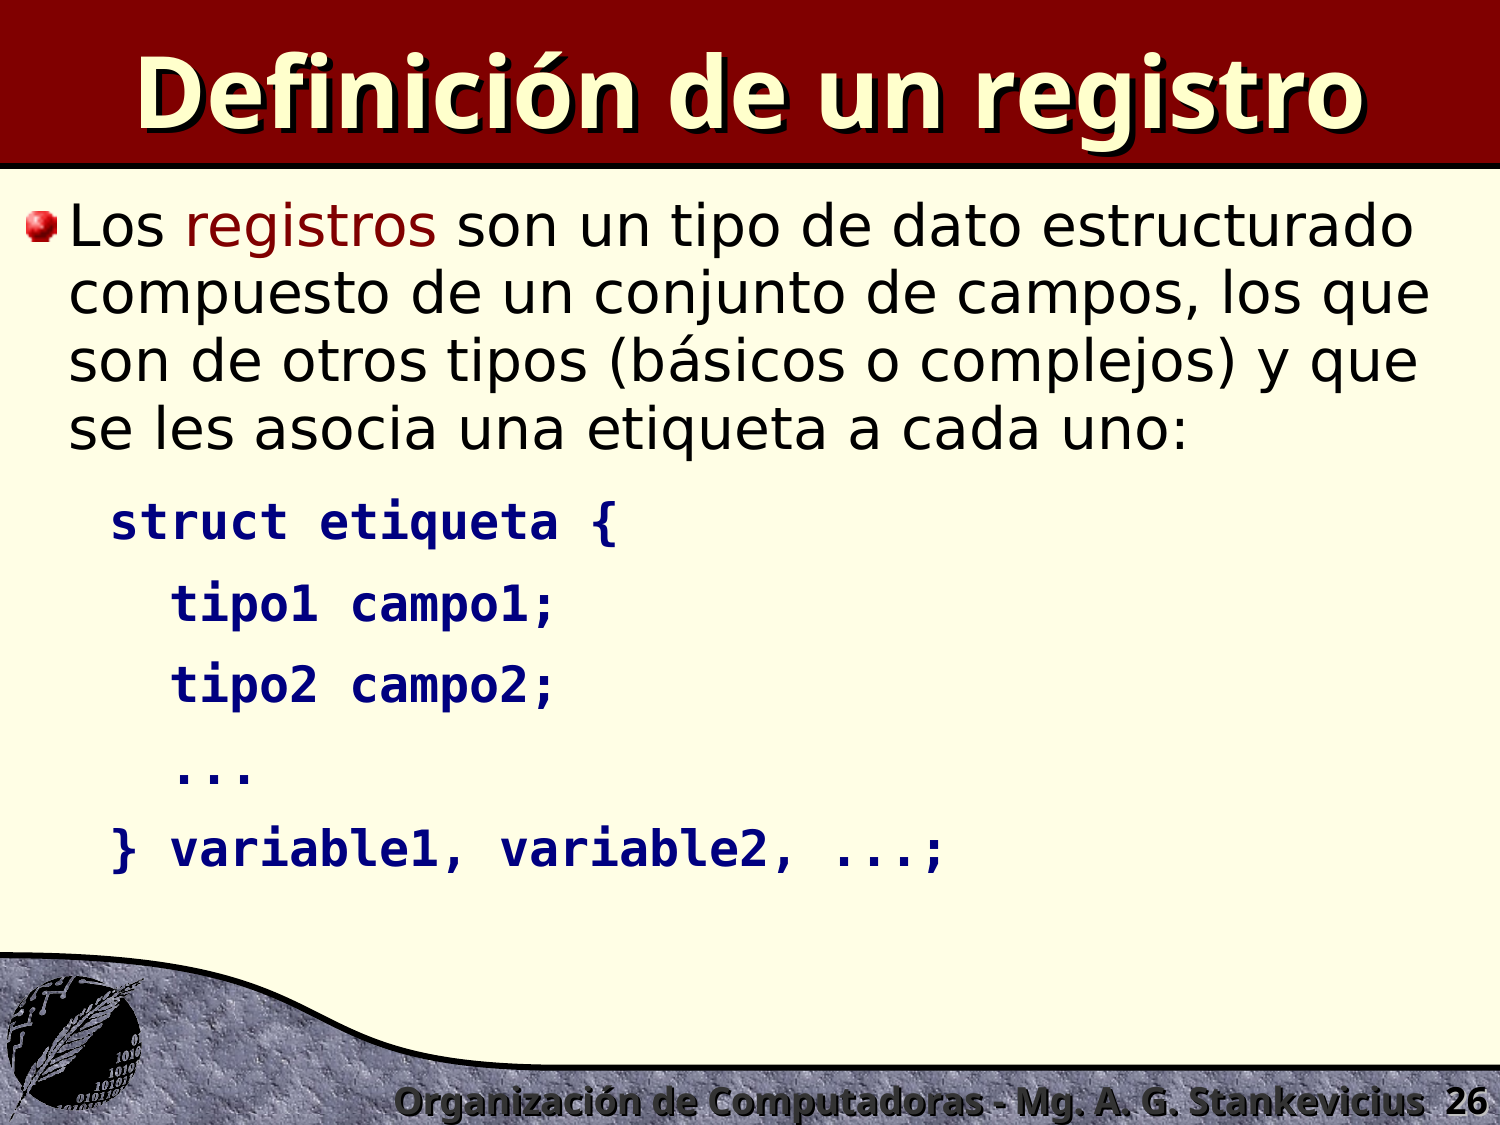

# Definición de un registro
Los registros son un tipo de dato estructurado compuesto de un conjunto de campos, los que son de otros tipos (básicos o complejos) y que se les asocia una etiqueta a cada uno:
struct etiqueta {
 tipo1 campo1;
 tipo2 campo2;
 ...
} variable1, variable2, ...;
26